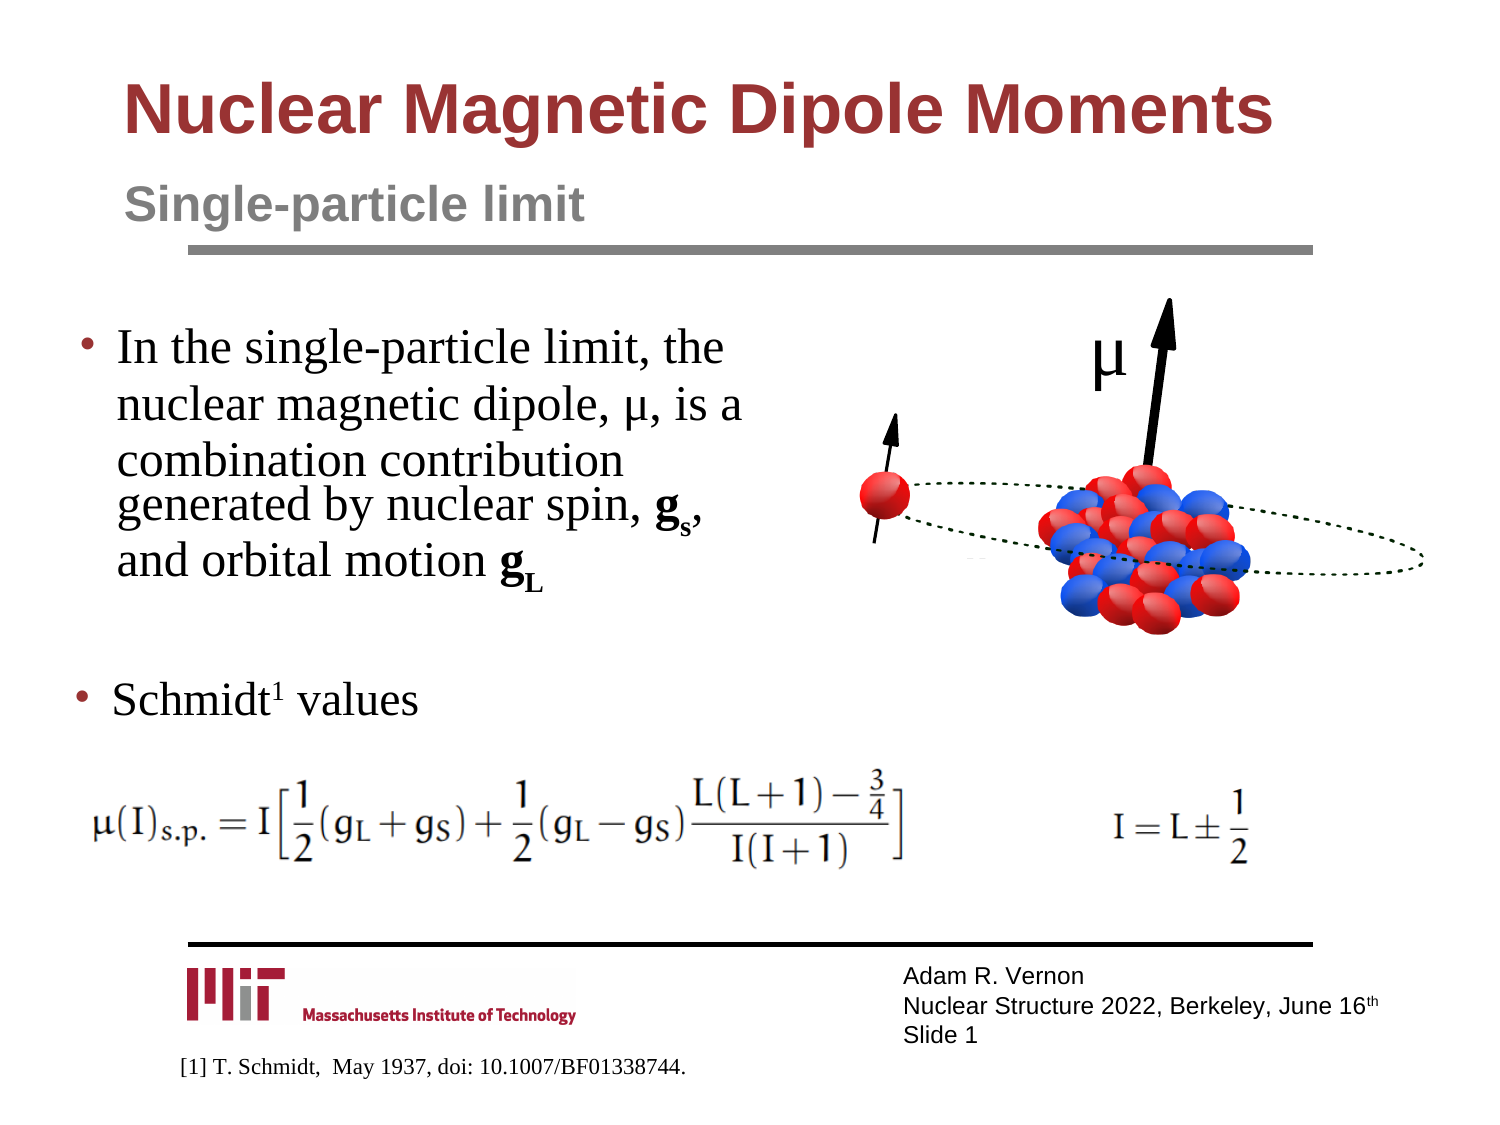

Nuclear Magnetic Dipole Moments
Single-particle limit
μ
In the single-particle limit, the nuclear magnetic dipole, μ, is a combination contribution generated by nuclear spin, gs, and orbital motion gL
# Schmidt1 values
Adam R. Vernon
Nuclear Structure 2022, Berkeley, June 16th
Slide 1
[1] T. Schmidt, May 1937, doi: 10.1007/BF01338744.